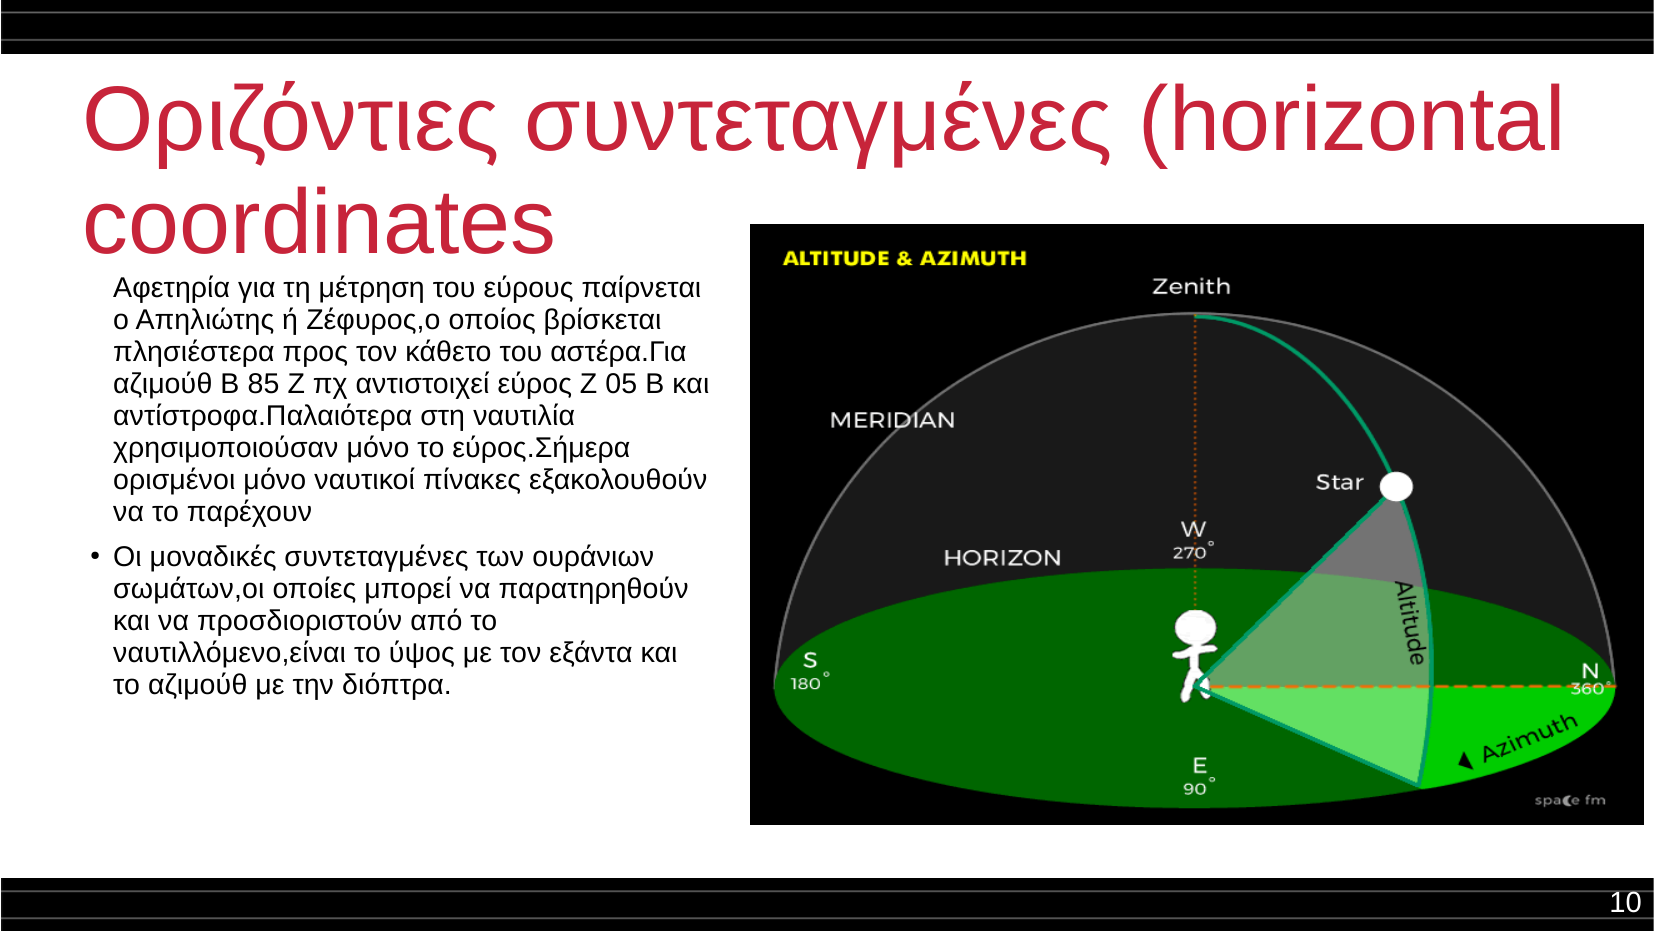

# Οριζόντιες συντεταγμένες (horizontal coordinates
Αφετηρία για τη μέτρηση του εύρους παίρνεται ο Απηλιώτης ή Ζέφυρος,ο οποίος βρίσκεται πλησιέστερα προς τον κάθετο του αστέρα.Για αζιμούθ Β 85 Ζ πχ αντιστοιχεί εύρος Ζ 05 Β και αντίστροφα.Παλαιότερα στη ναυτιλία χρησιμοποιούσαν μόνο το εύρος.Σήμερα ορισμένοι μόνο ναυτικοί πίνακες εξακολουθούν να το παρέχουν
Οι μοναδικές συντεταγμένες των ουράνιων σωμάτων,οι οποίες μπορεί να παρατηρηθούν και να προσδιοριστούν από το ναυτιλλόμενο,είναι το ύψος με τον εξάντα και το αζιμούθ με την διόπτρα.